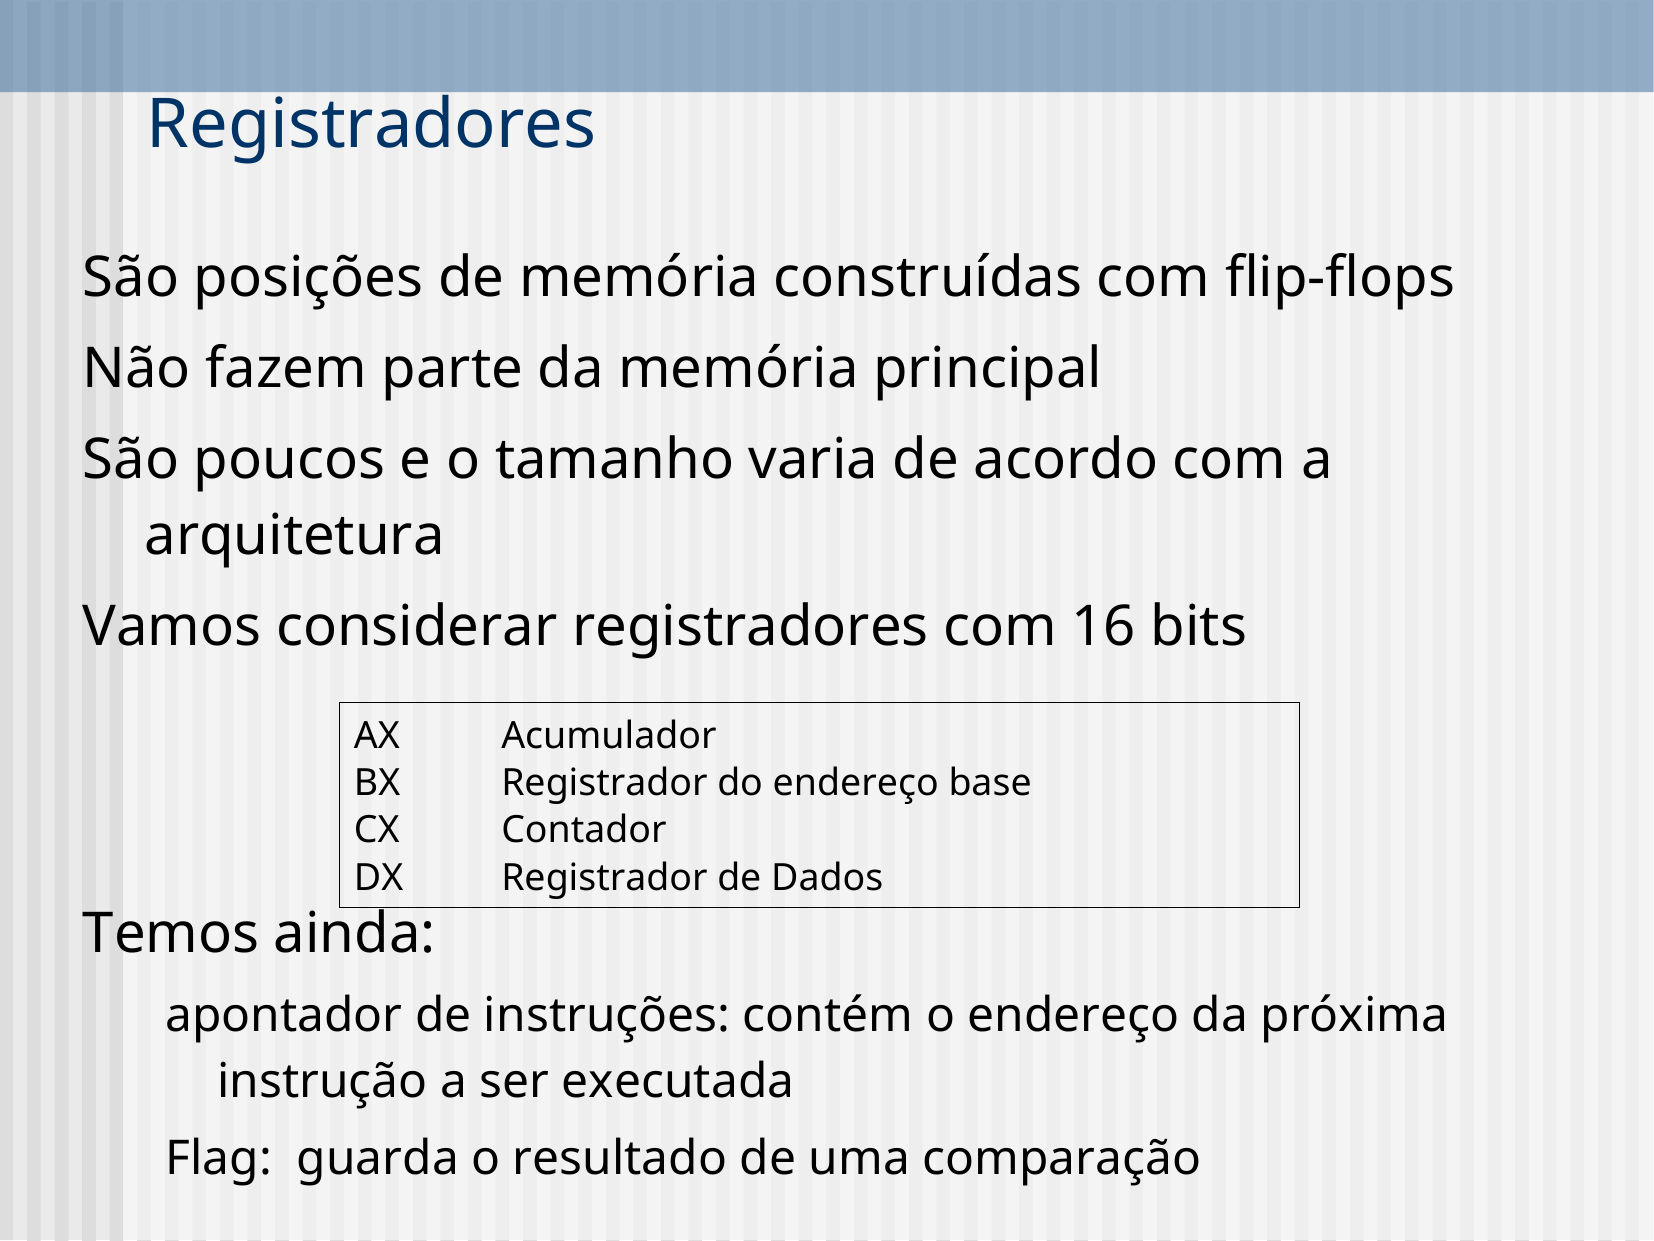

# Registradores
São posições de memória construídas com flip-flops
Não fazem parte da memória principal
São poucos e o tamanho varia de acordo com a arquitetura
Vamos considerar registradores com 16 bits
AX		Acumulador
BX		Registrador do endereço base
CX		Contador
DX		Registrador de Dados
Temos ainda:
apontador de instruções: contém o endereço da próxima instrução a ser executada
Flag: guarda o resultado de uma comparação